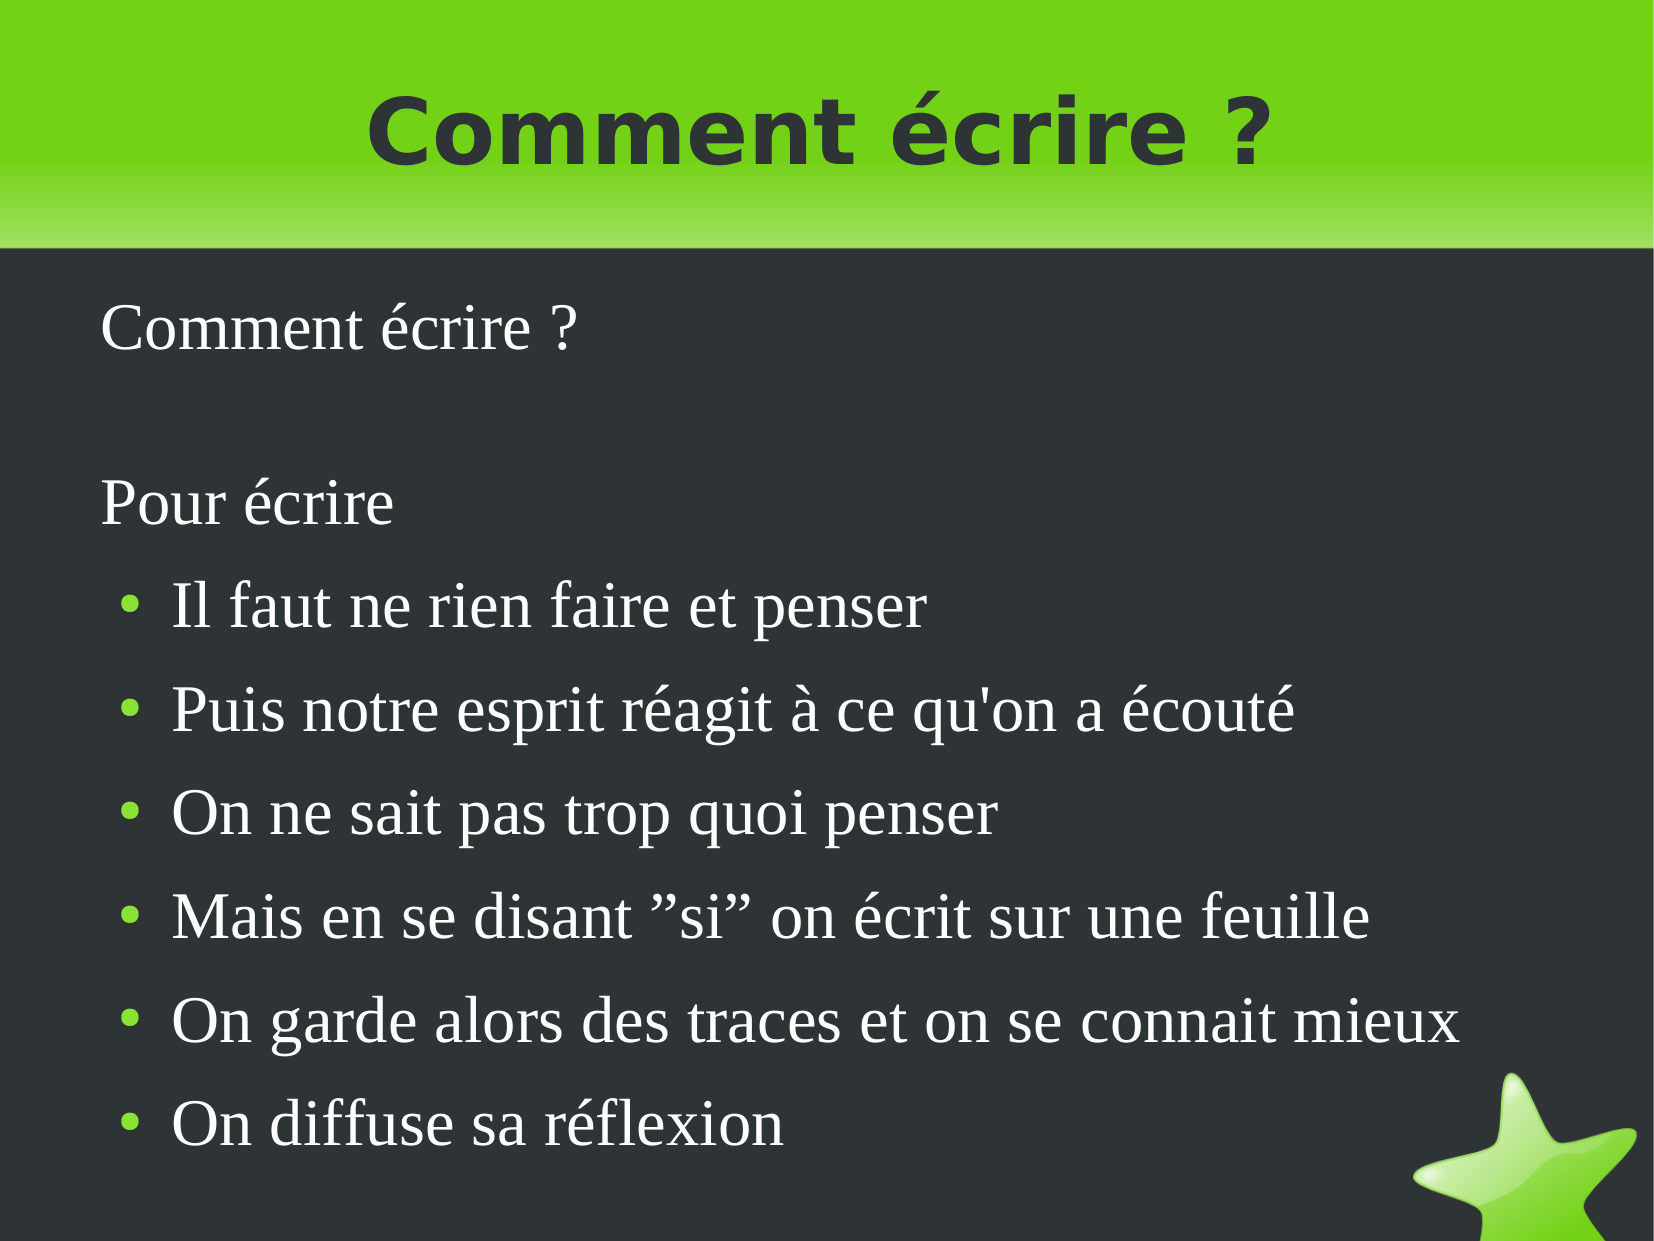

# Comment écrire ?
Comment écrire ?
Pour écrire
Il faut ne rien faire et penser
Puis notre esprit réagit à ce qu'on a écouté
On ne sait pas trop quoi penser
Mais en se disant ”si” on écrit sur une feuille
On garde alors des traces et on se connait mieux
On diffuse sa réflexion